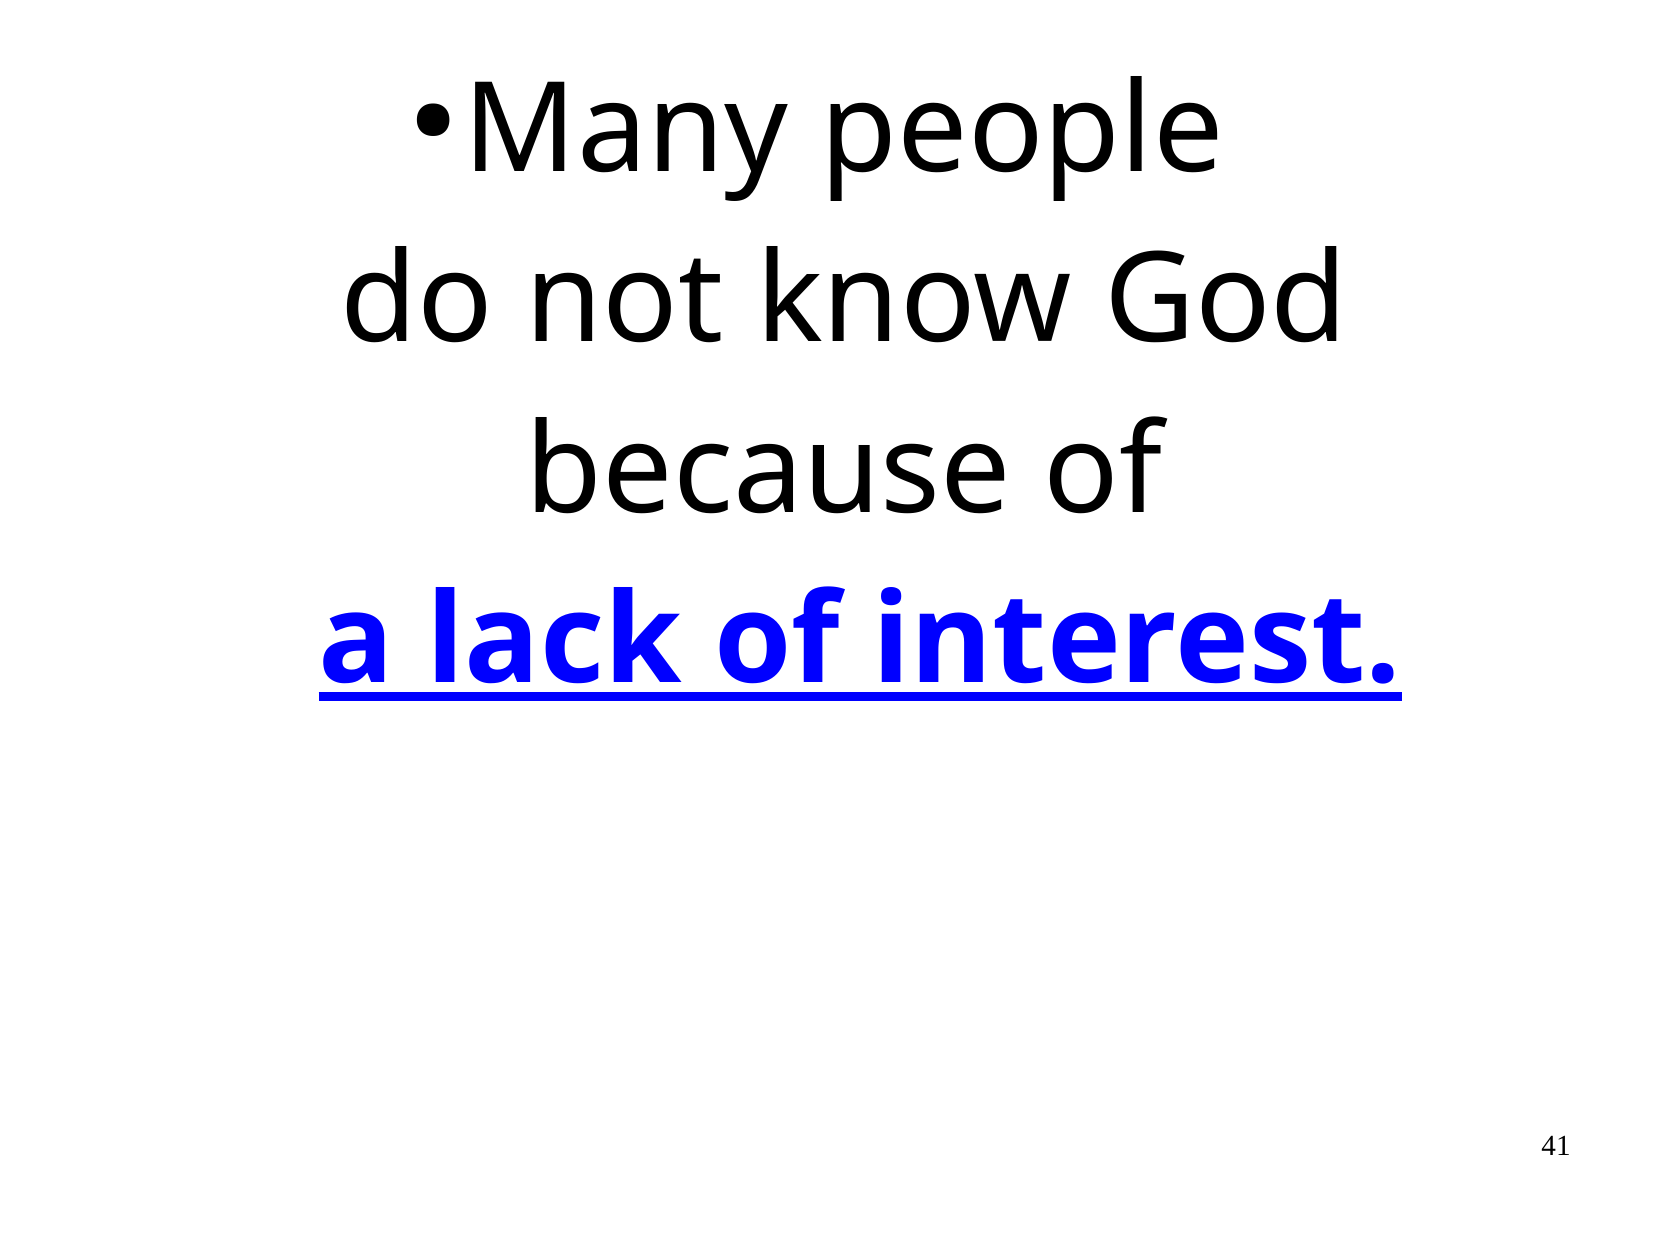

# Many people do not know God because of a lack of interest.
41